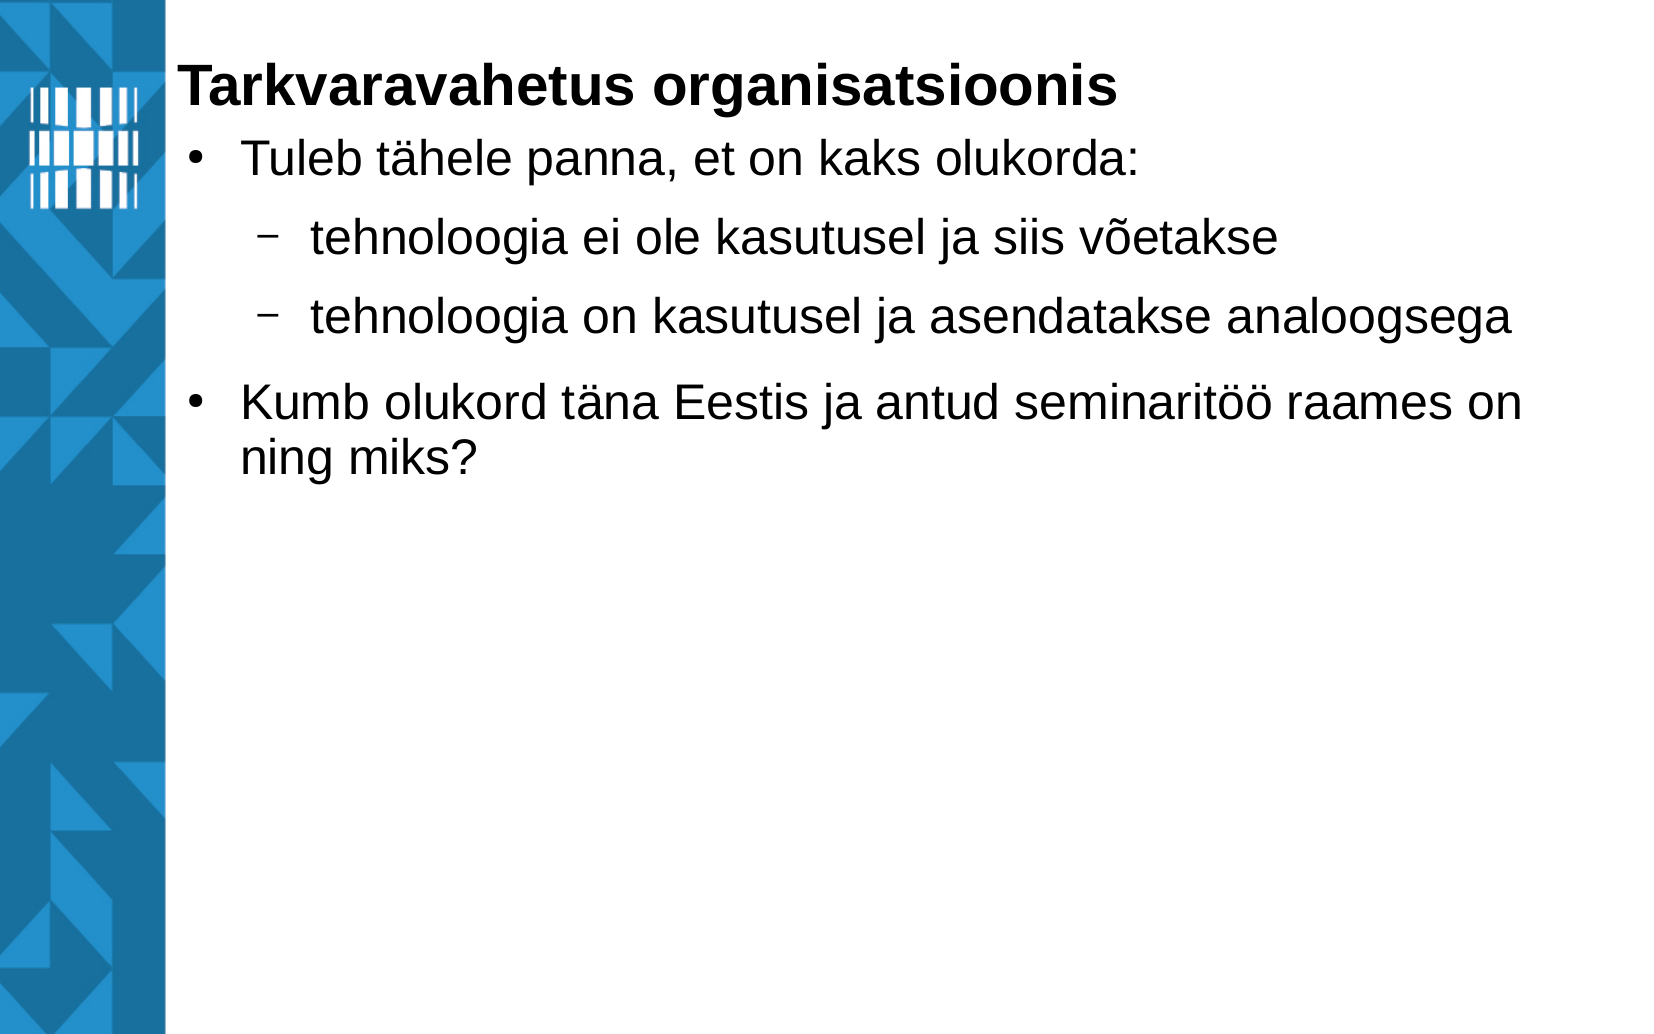

# Tarkvaravahetus organisatsioonis
Tuleb tähele panna, et on kaks olukorda:
tehnoloogia ei ole kasutusel ja siis võetakse
tehnoloogia on kasutusel ja asendatakse analoogsega
Kumb olukord täna Eestis ja antud seminaritöö raames on ning miks?